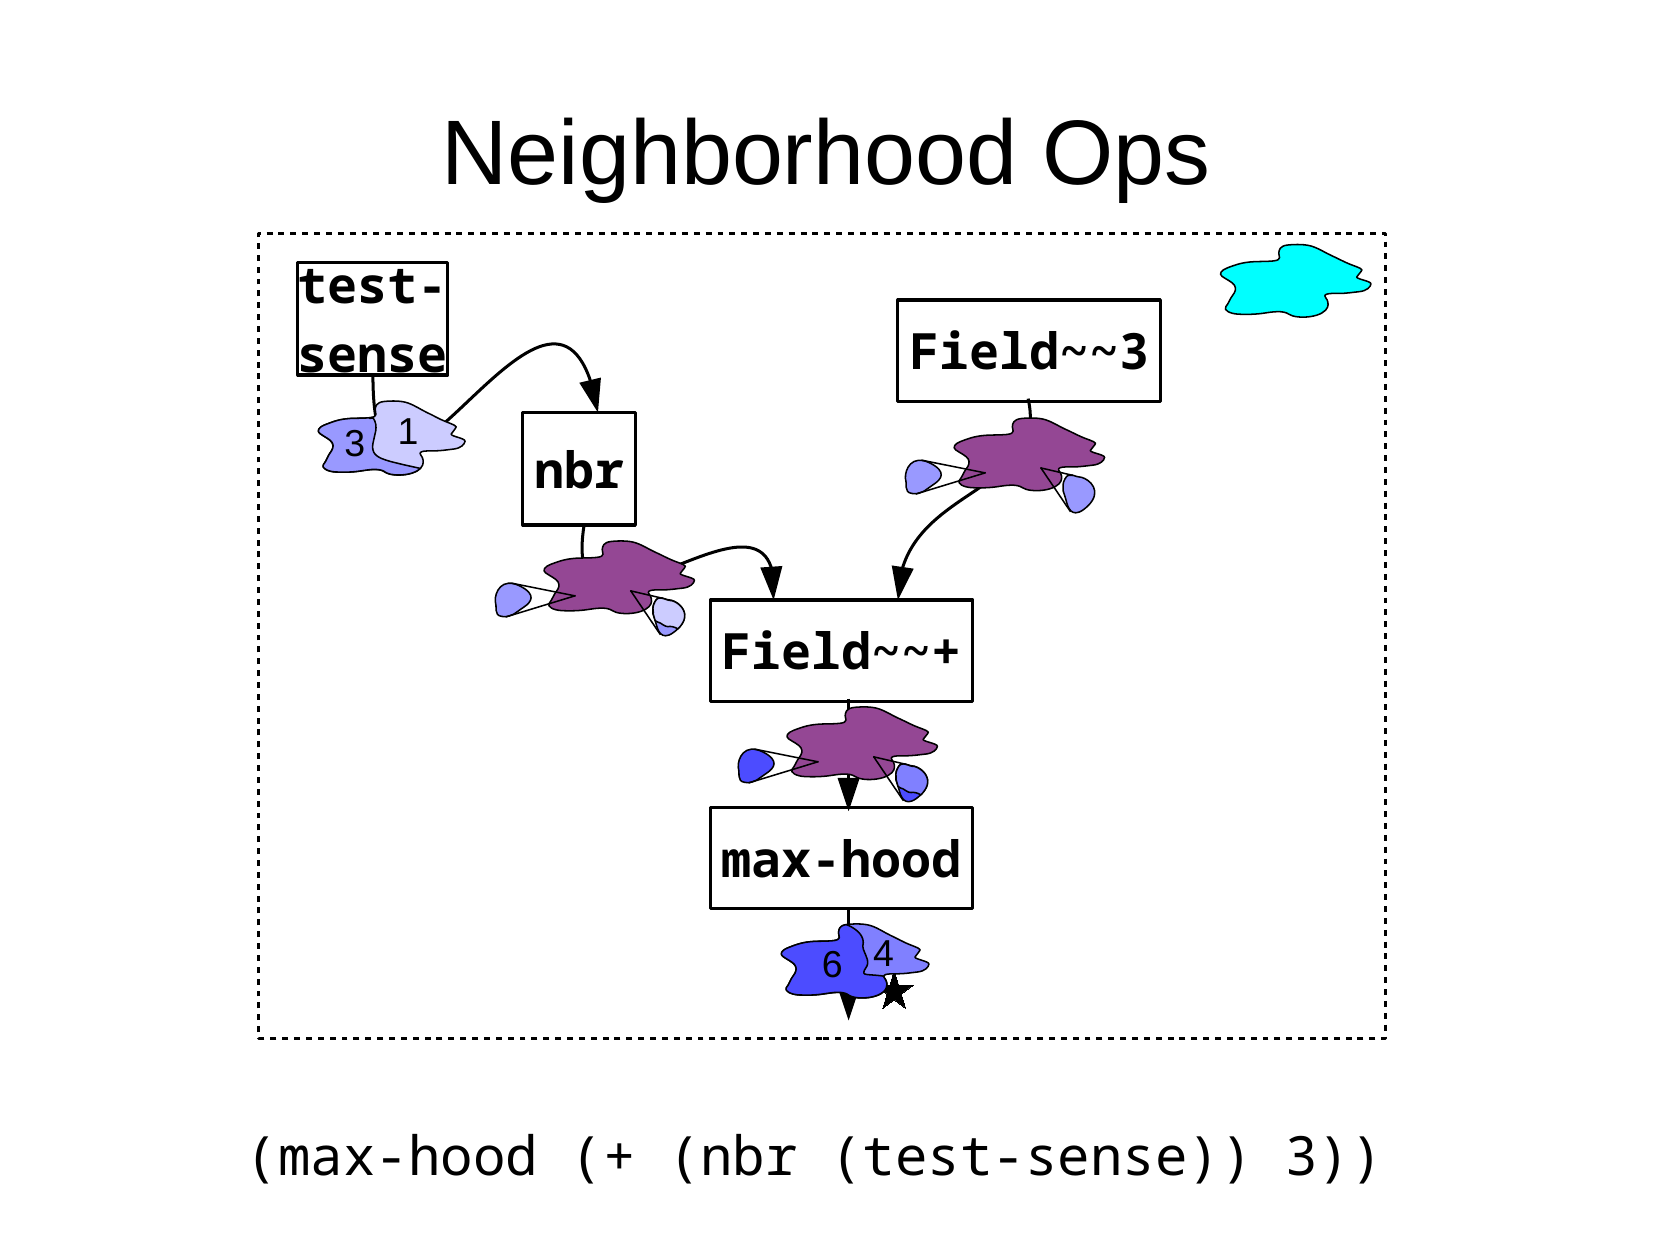

# Neighborhood Ops
test-
sense
Field~~3
1
3
nbr
Field~~+
max-hood
4
6
(max-hood (+ (nbr (test-sense)) 3))